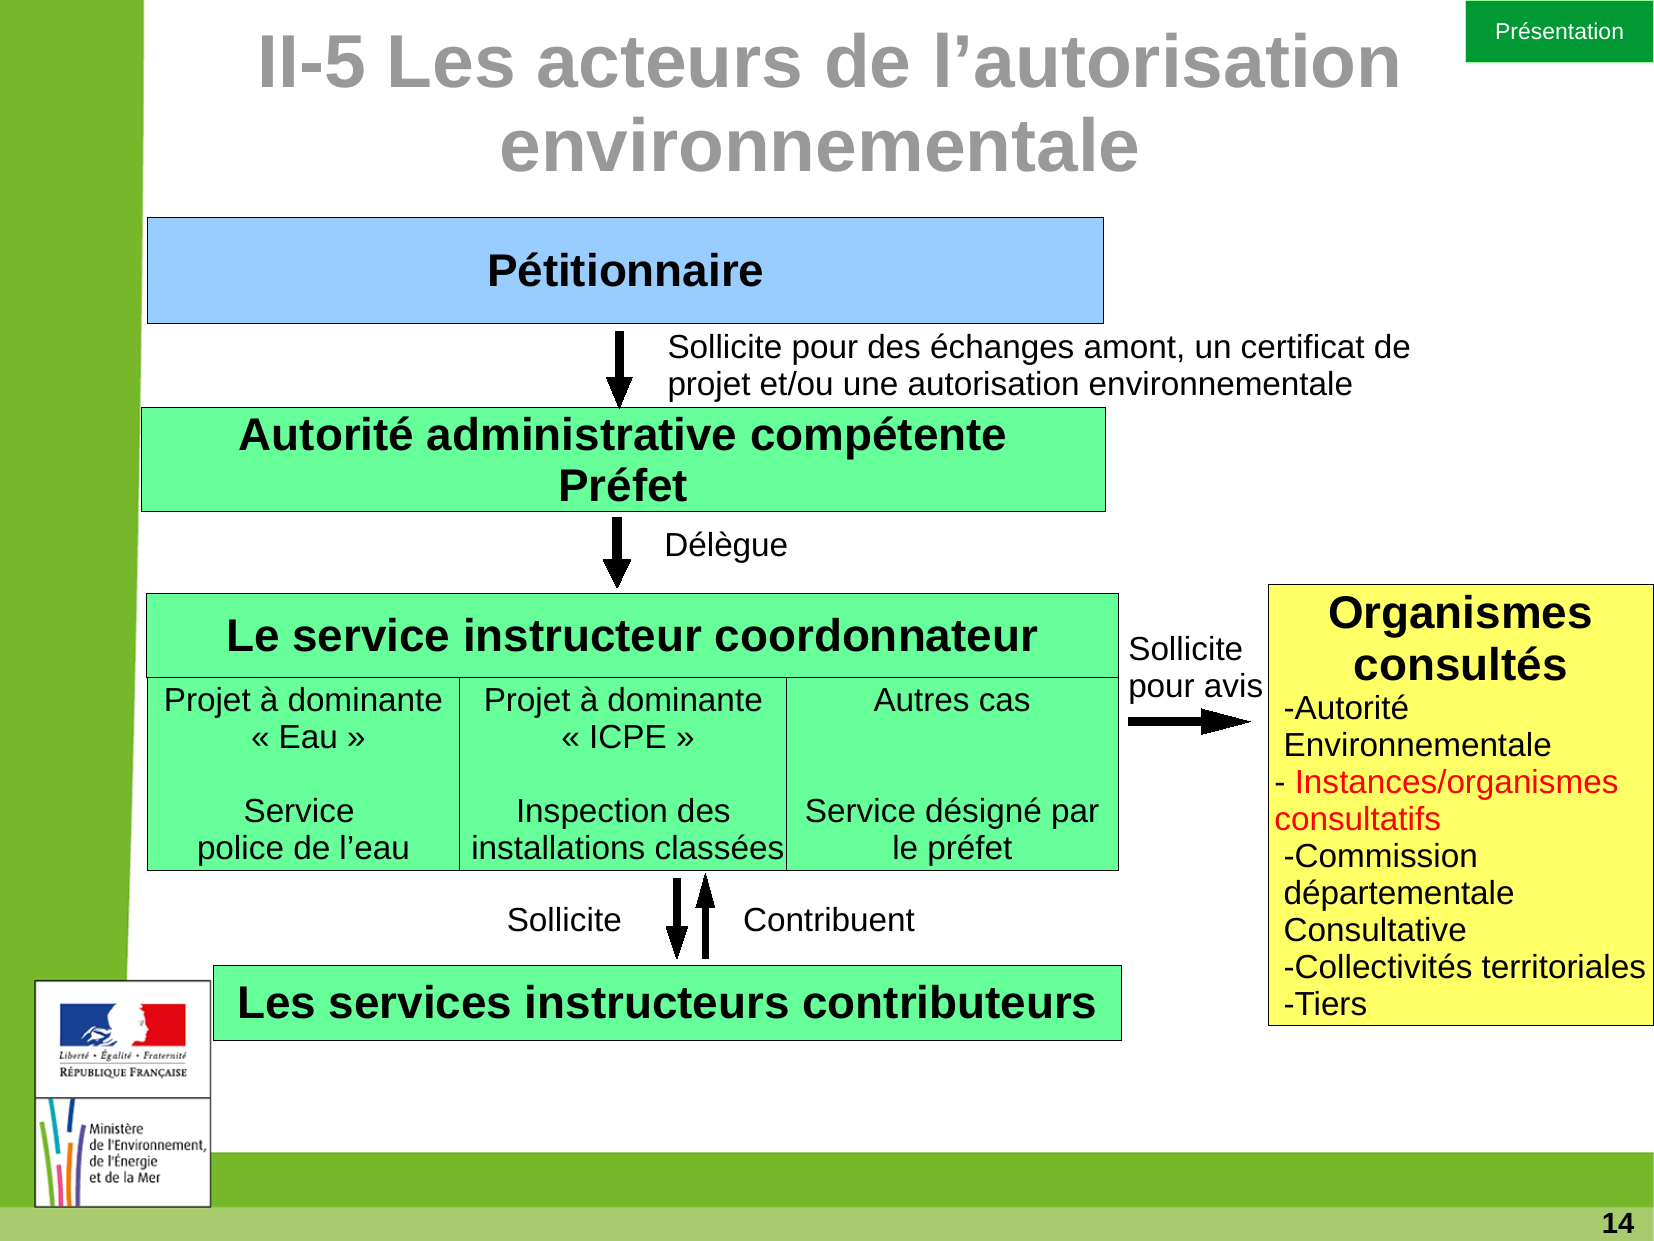

# II-5 Les acteurs de l’autorisation environnementale
Présentation
Pétitionnaire
Sollicite pour des échanges amont, un certificat de projet et/ou une autorisation environnementale
Autorité administrative compétente
Préfet
Délègue
Organismes
consultés
 -Autorité
 Environnementale
- Instances/organismes
consultatifs
 -Commission
 départementale
 Consultative
 -Collectivités territoriales
 -Tiers
Le service instructeur coordonnateur
Sollicite pour avis
Projet à dominante
 « ICPE »
Inspection des
 installations classées
Autres cas
Service désigné par
le préfet
Projet à dominante
 « Eau »
Service
police de l’eau
Sollicite
Contribuent
Les services instructeurs contributeurs